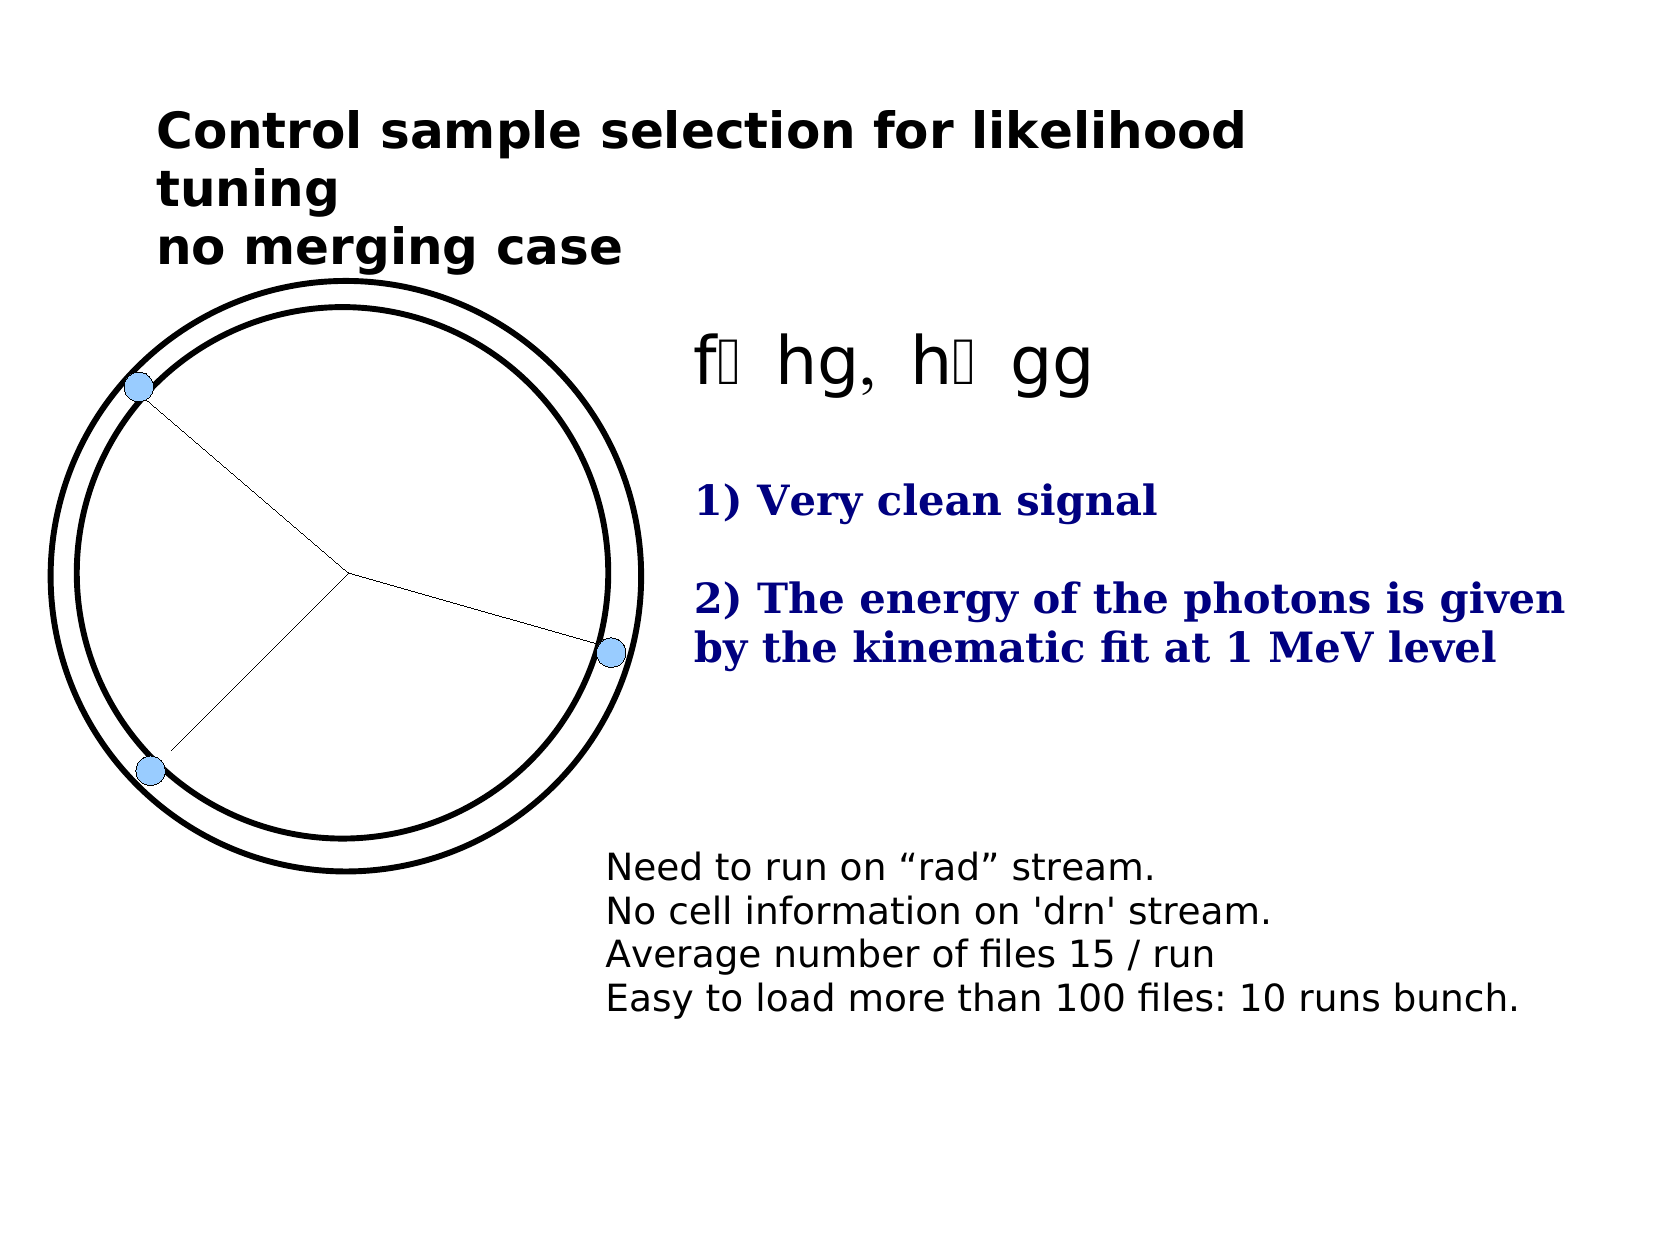

Control sample selection for likelihood tuning
no merging case
f hg, h gg
1) Very clean signal
2) The energy of the photons is given by the kinematic fit at 1 MeV level
Need to run on “rad” stream.
No cell information on 'drn' stream.
Average number of files 15 / run
Easy to load more than 100 files: 10 runs bunch.